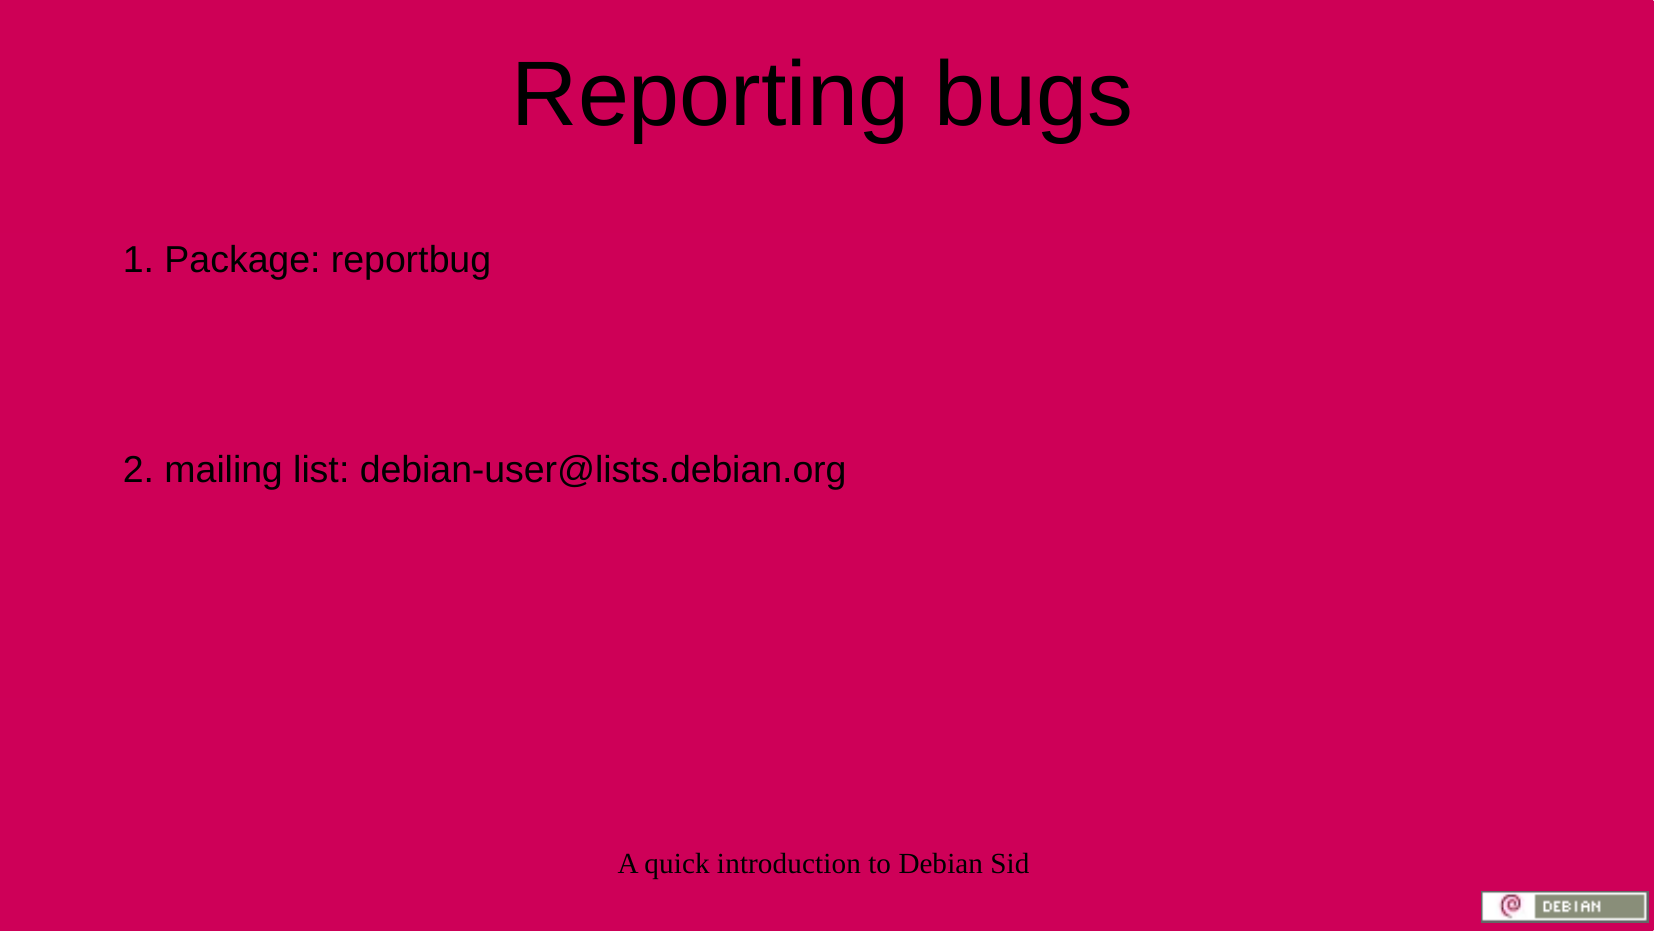

# Reporting bugs
1. Package: reportbug
2. mailing list: debian-user@lists.debian.org
A quick introduction to Debian Sid